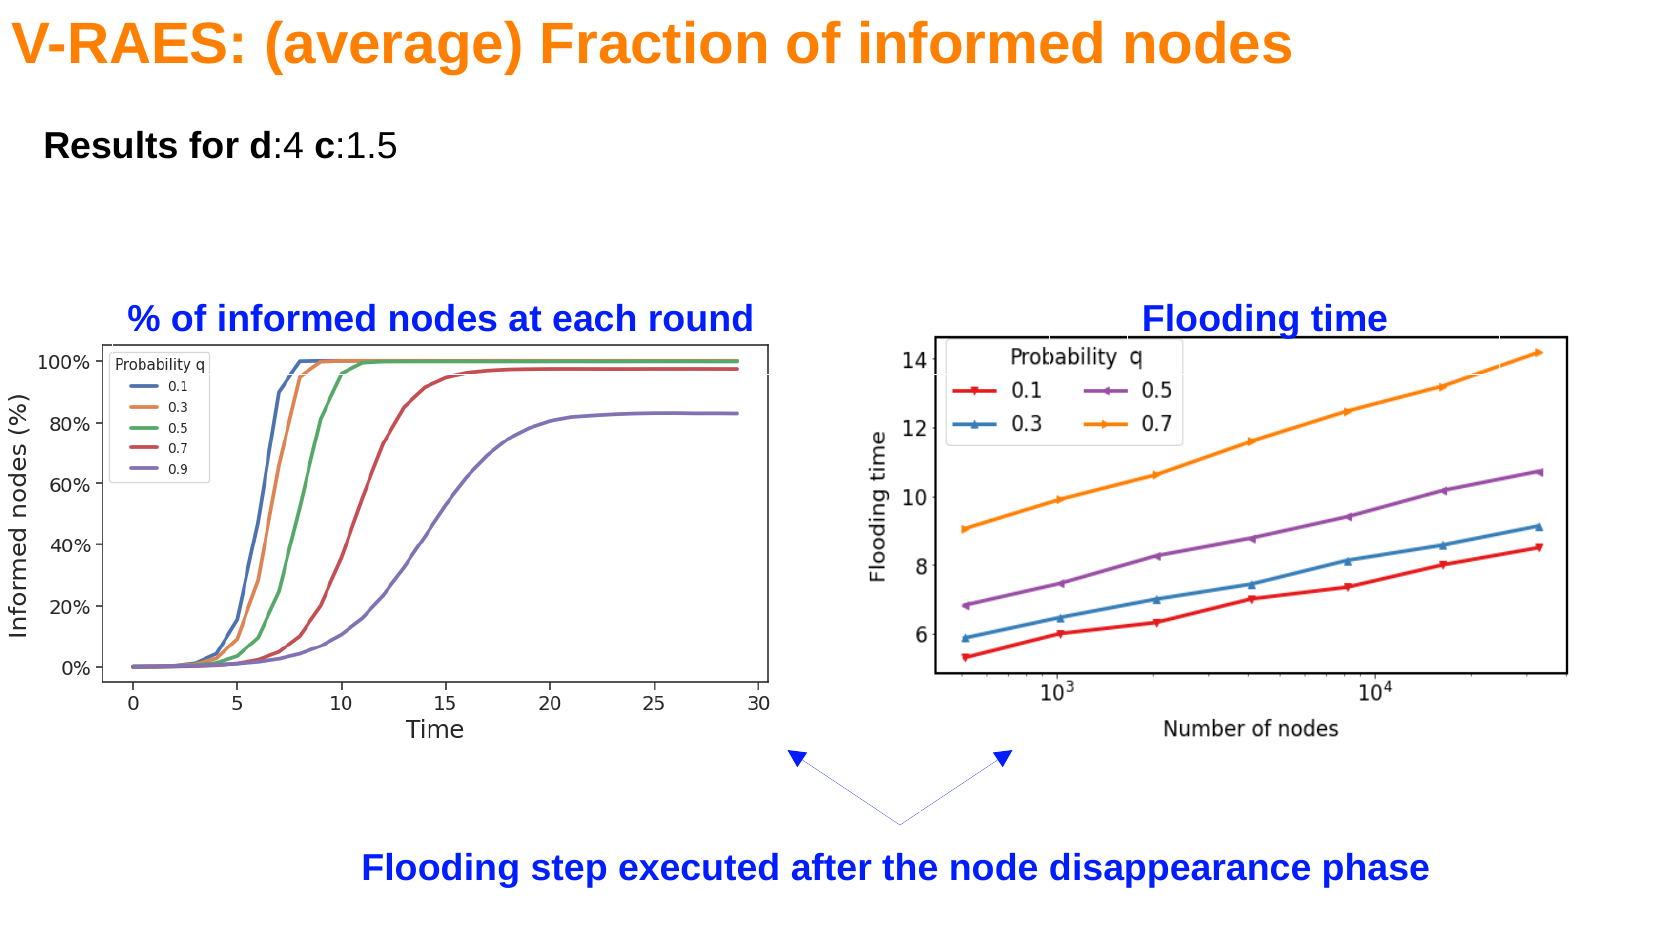

# V-RAES: (average) Fraction of informed nodes
Results for d:4 c:1.5
% of informed nodes at each round
Flooding time
Flooding step executed after the node disappearance phase